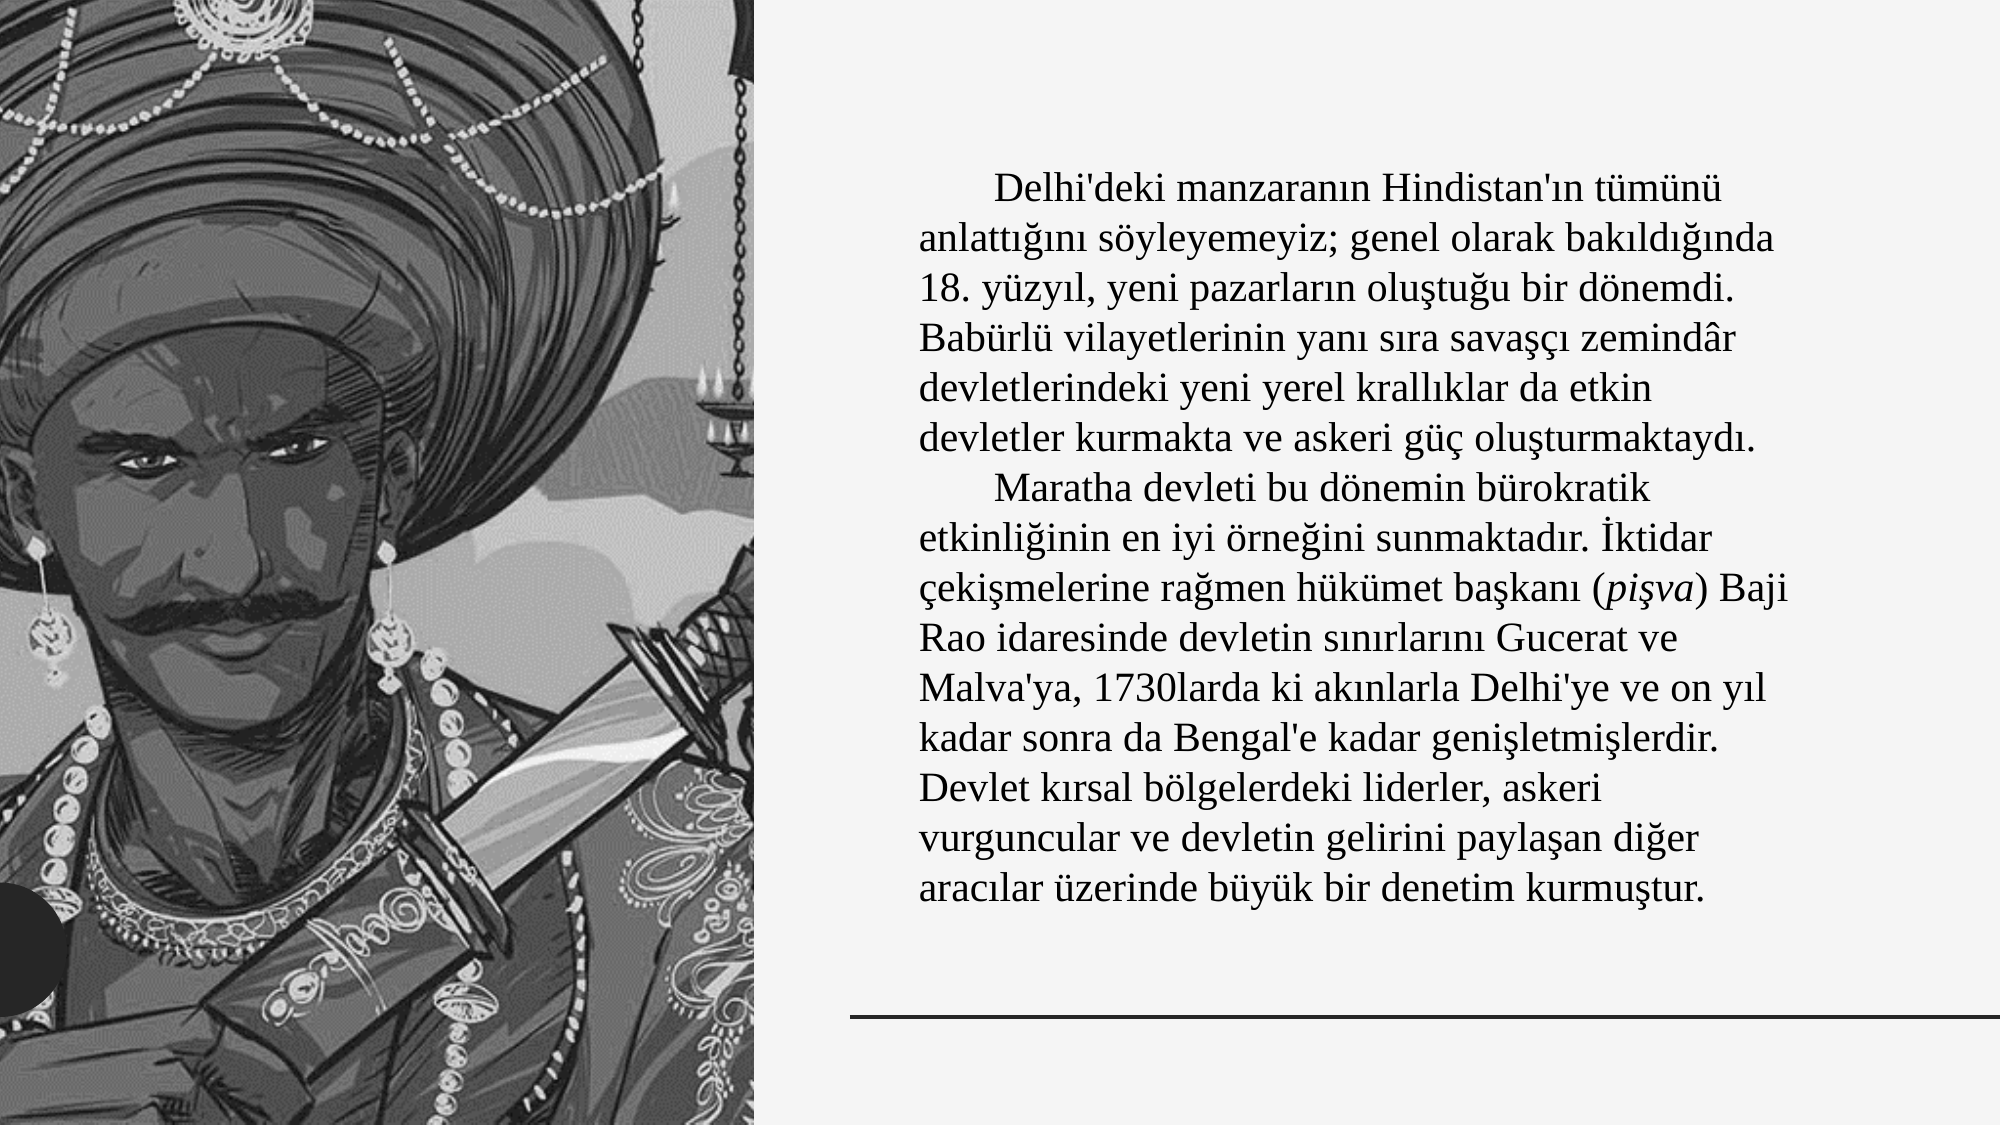

Delhi'deki manzaranın Hindistan'ın tümünü anlattığını söyleyemeyiz; genel olarak bakıldığında 18. yüzyıl, yeni pazarların oluştuğu bir dönemdi. Babürlü vilayetlerinin yanı sıra savaşçı zemindâr devletlerindeki yeni yerel krallıklar da etkin devletler kurmakta ve askeri güç oluşturmaktaydı.
	Maratha devleti bu dönemin bürokratik etkinliğinin en iyi örneğini sunmaktadır. İktidar çekişmelerine rağmen hükümet başkanı (pişva) Baji Rao idaresinde devletin sınırlarını Gucerat ve Malva'ya, 1730larda ki akınlarla Delhi'ye ve on yıl kadar sonra da Bengal'e kadar genişletmişlerdir. Devlet kırsal bölgelerdeki liderler, askeri vurguncular ve devletin gelirini paylaşan diğer aracılar üzerinde büyük bir denetim kurmuştur.